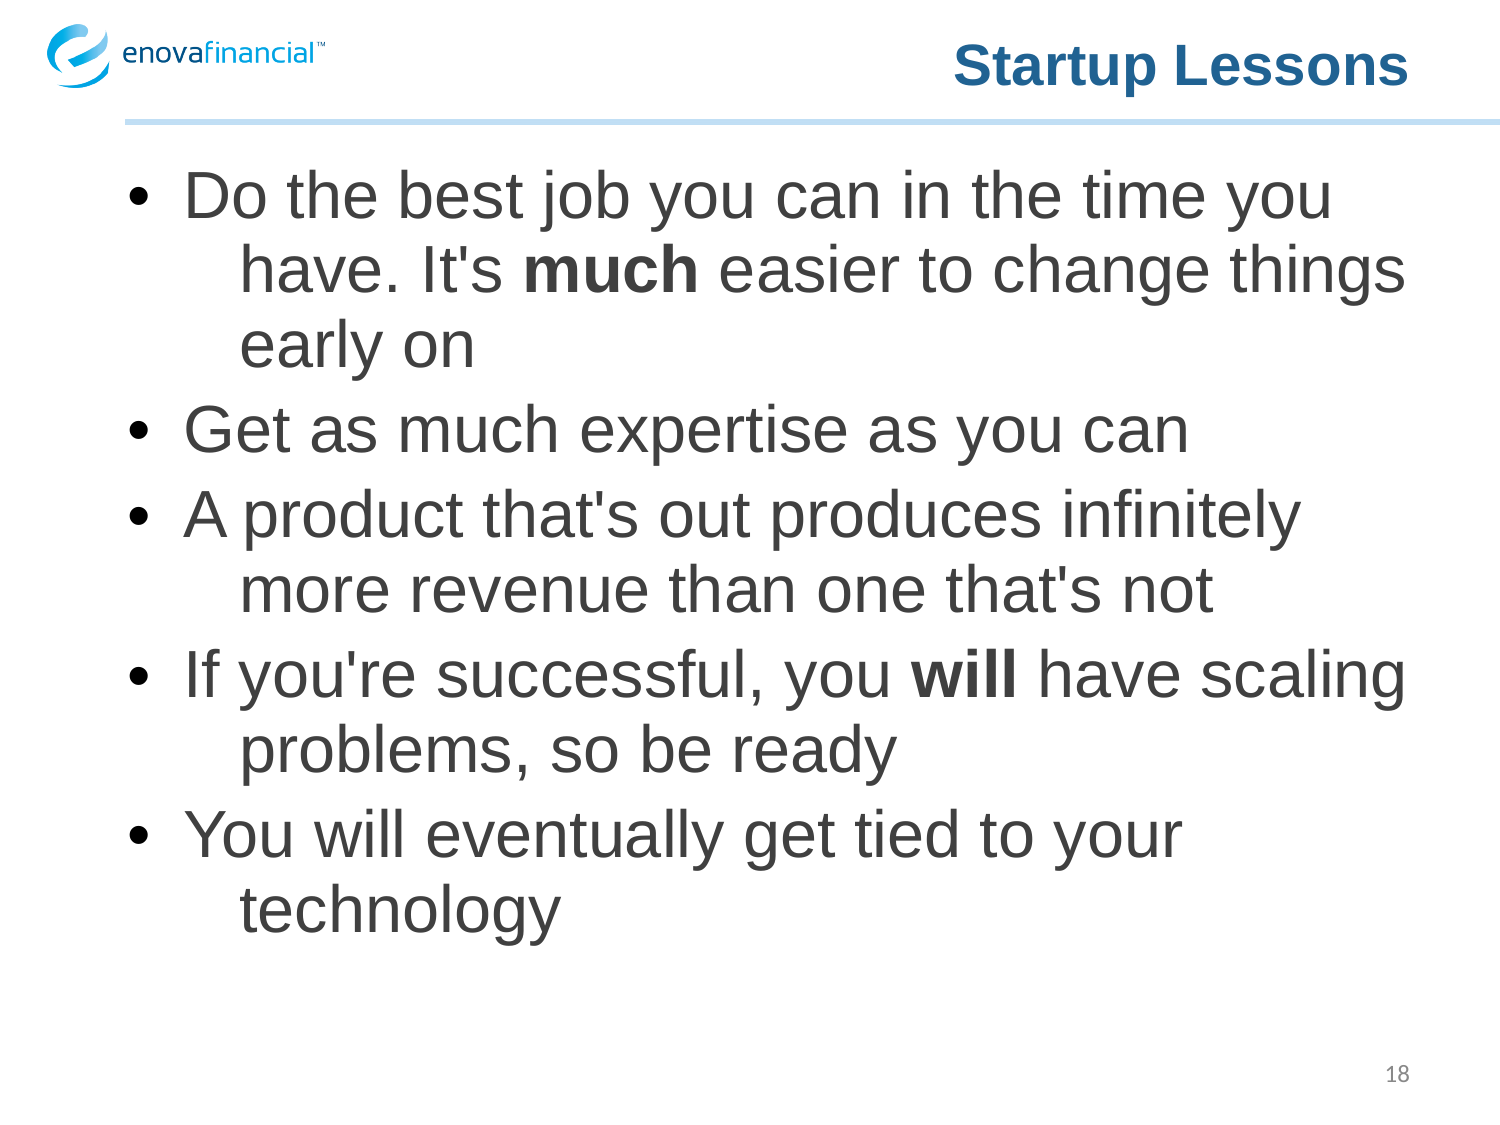

Startup Lessons
# Do the best job you can in the time you have. It's much easier to change things early on
Get as much expertise as you can
A product that's out produces infinitely more revenue than one that's not
If you're successful, you will have scaling problems, so be ready
You will eventually get tied to your technology